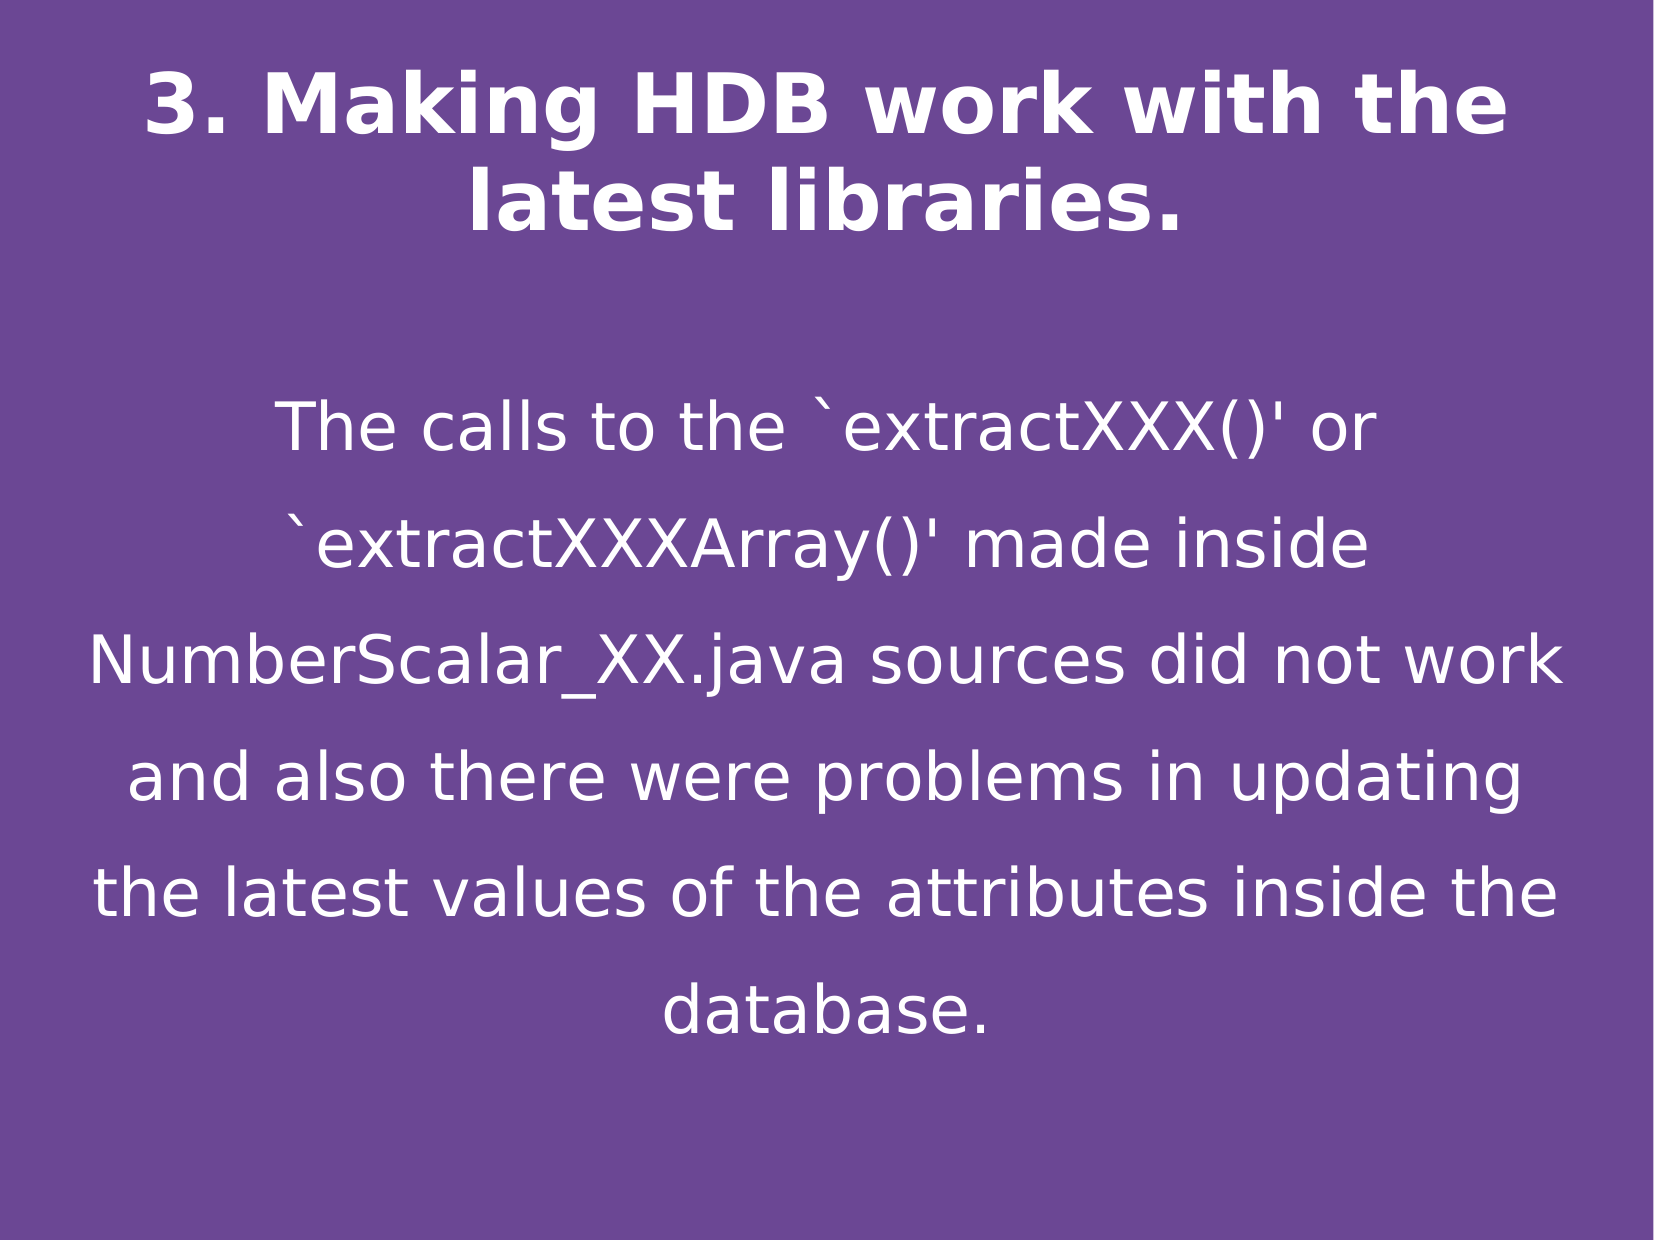

# 3. Making HDB work with the latest libraries.
The calls to the `extractXXX()' or `extractXXXArray()' made inside NumberScalar_XX.java sources did not work and also there were problems in updating the latest values of the attributes inside the database.